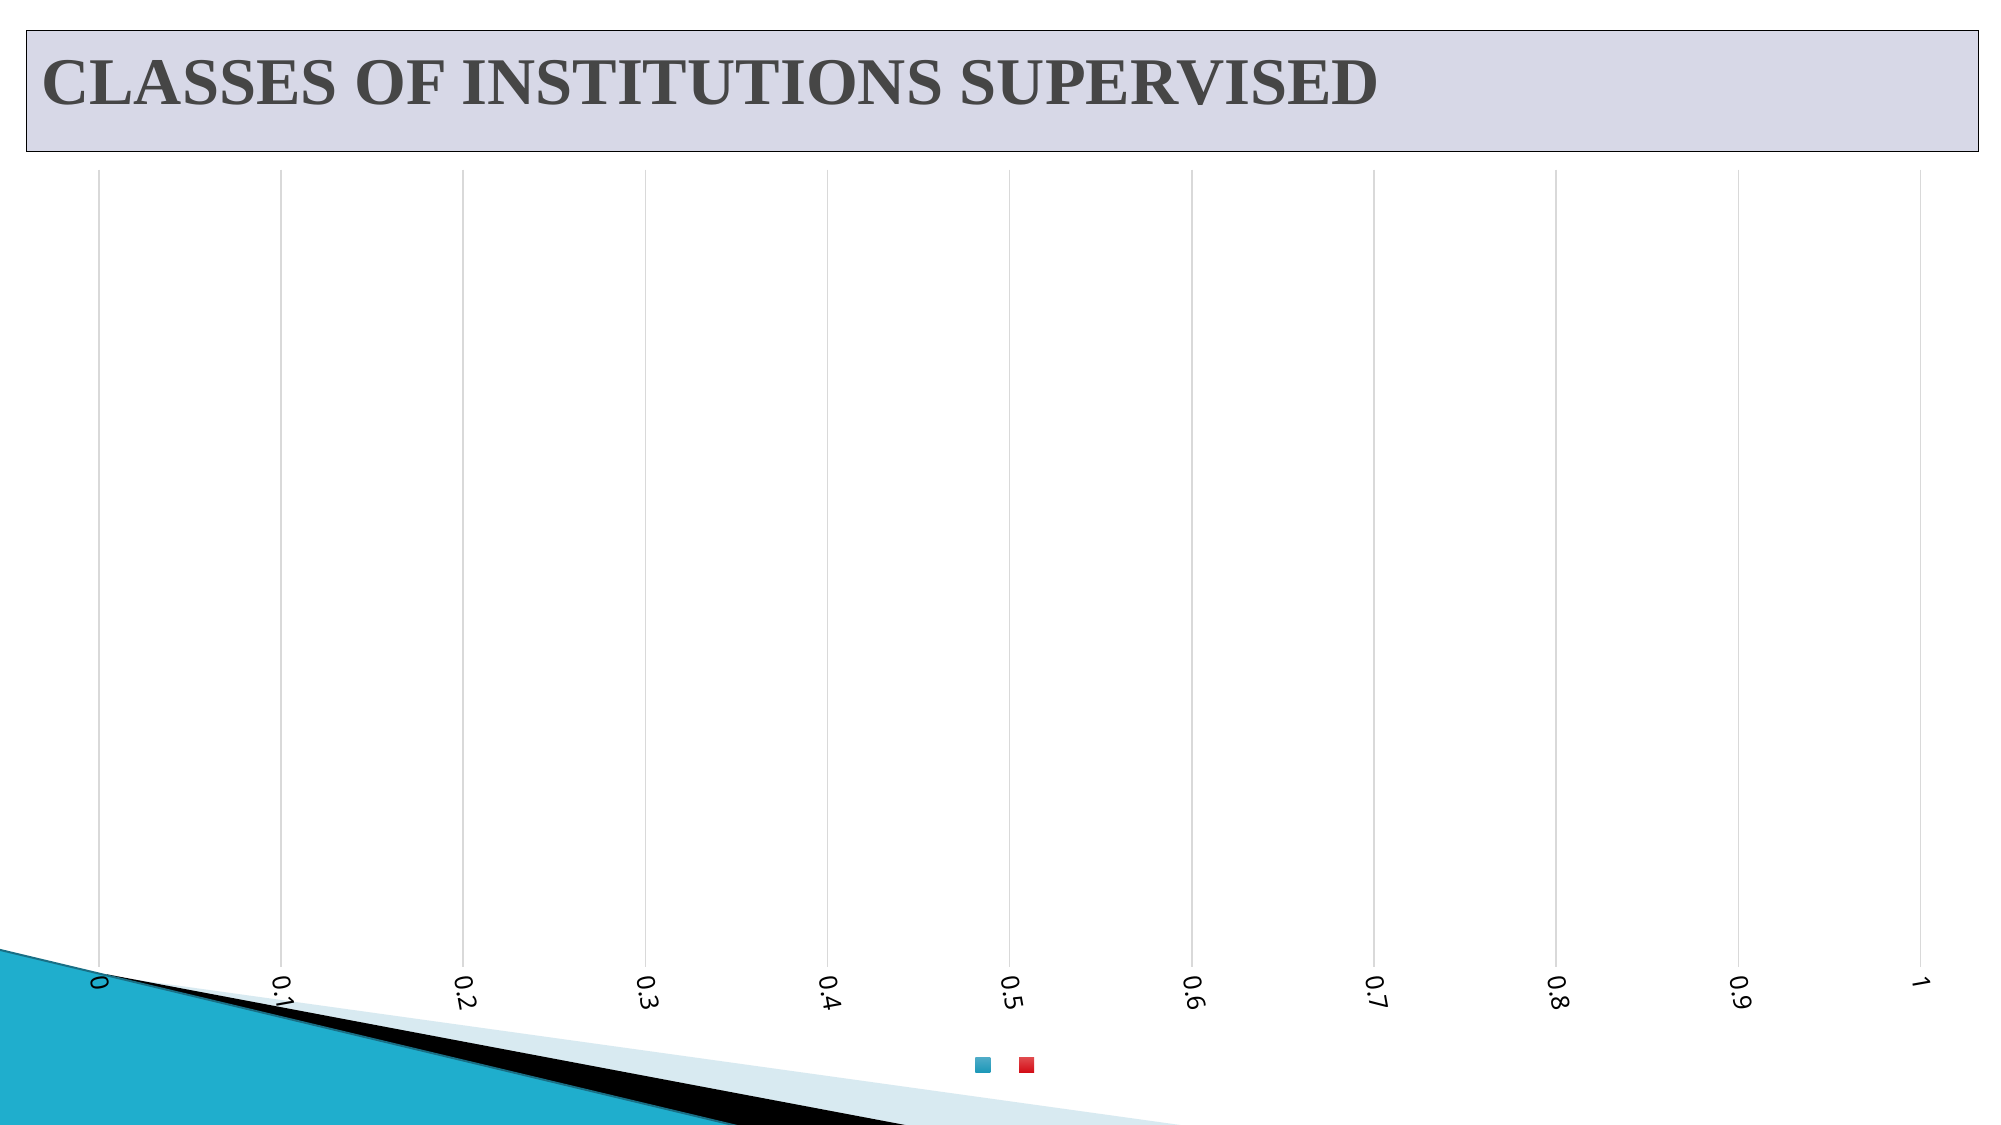

# CLASSES OF INSTITUTIONS SUPERVISED
### Chart
| Category | | |
|---|---|---|